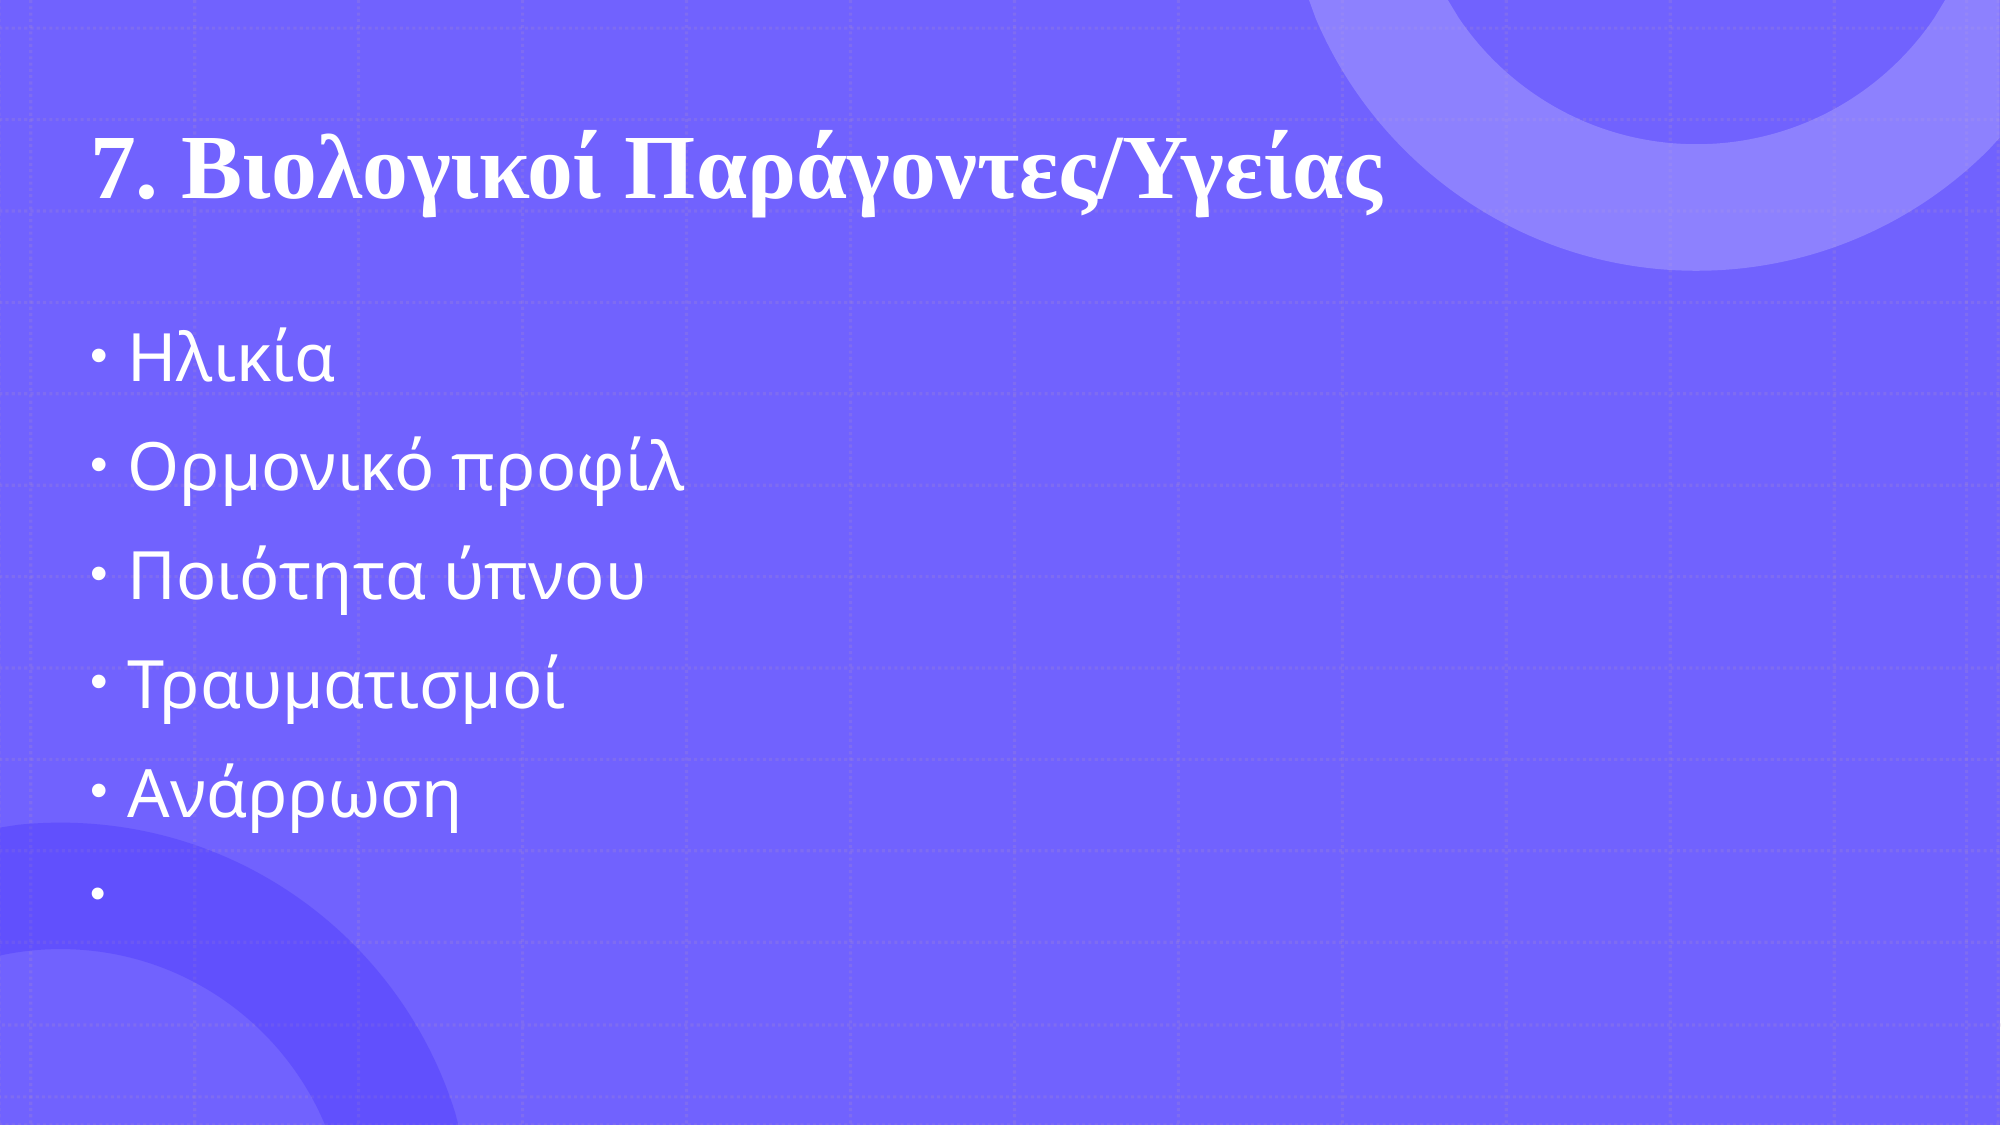

# 7. Βιολογικοί Παράγοντες/Υγείας
Ηλικία
Ορμονικό προφίλ
Ποιότητα ύπνου
Τραυματισμοί
Ανάρρωση